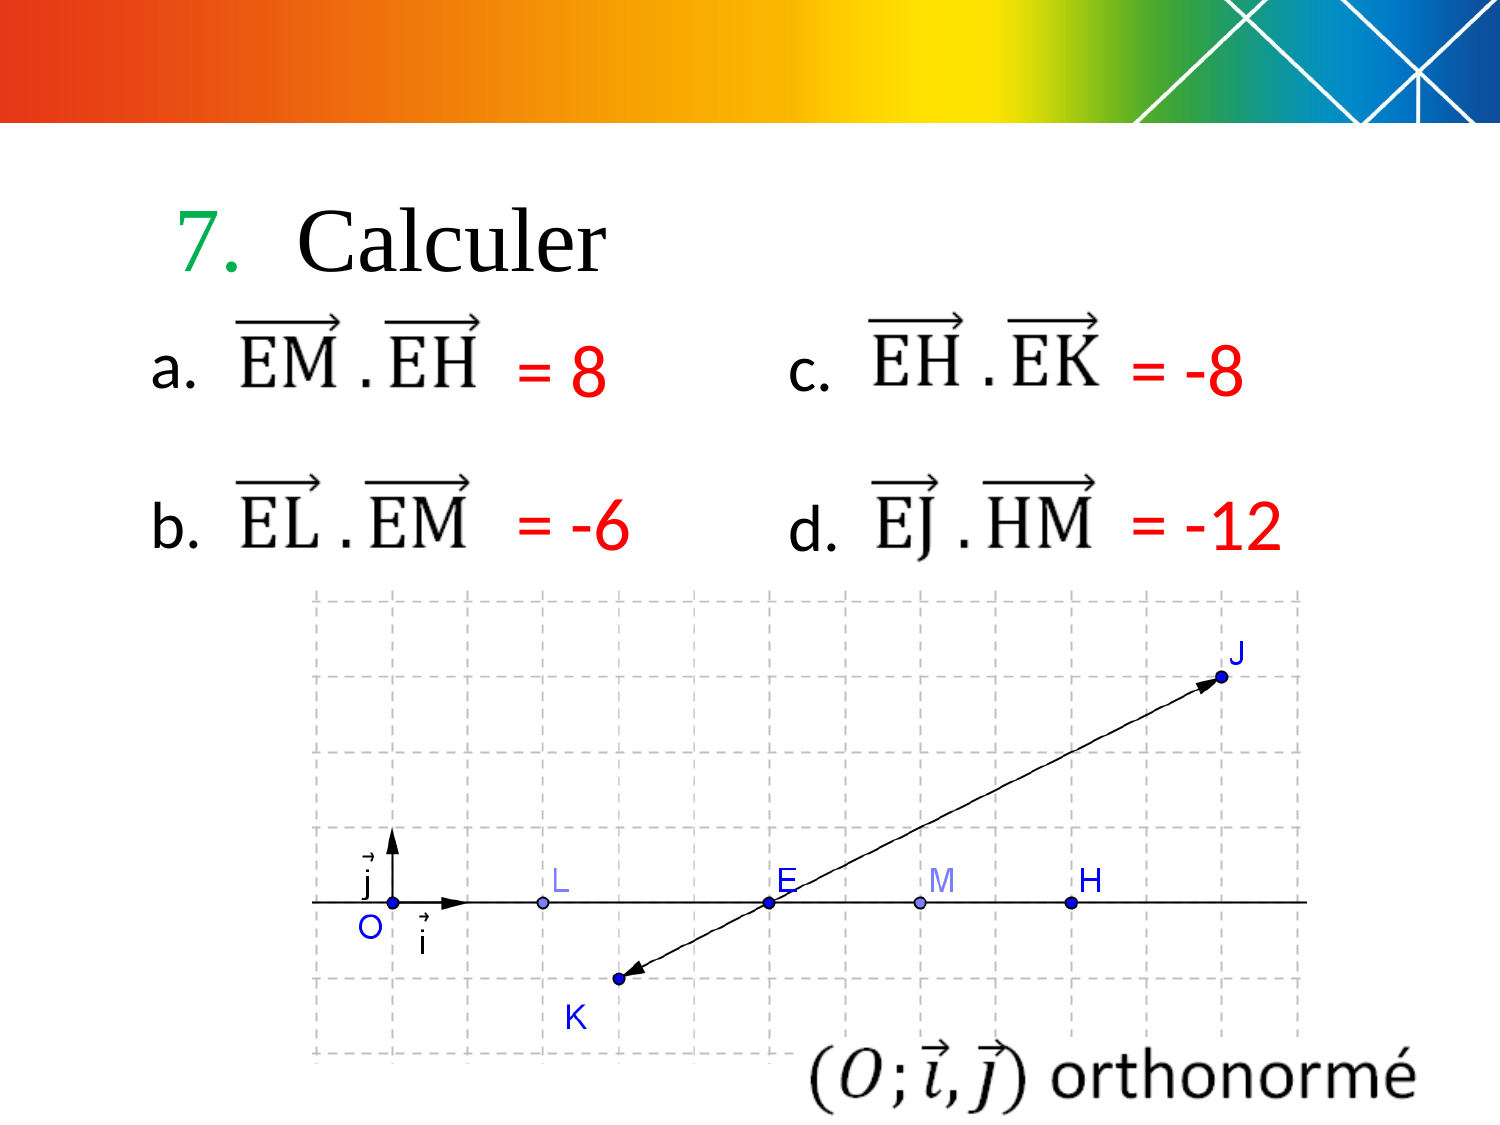

# Calculer
a.
b.
= -8
= 8
c.
d.
= -6
= -12